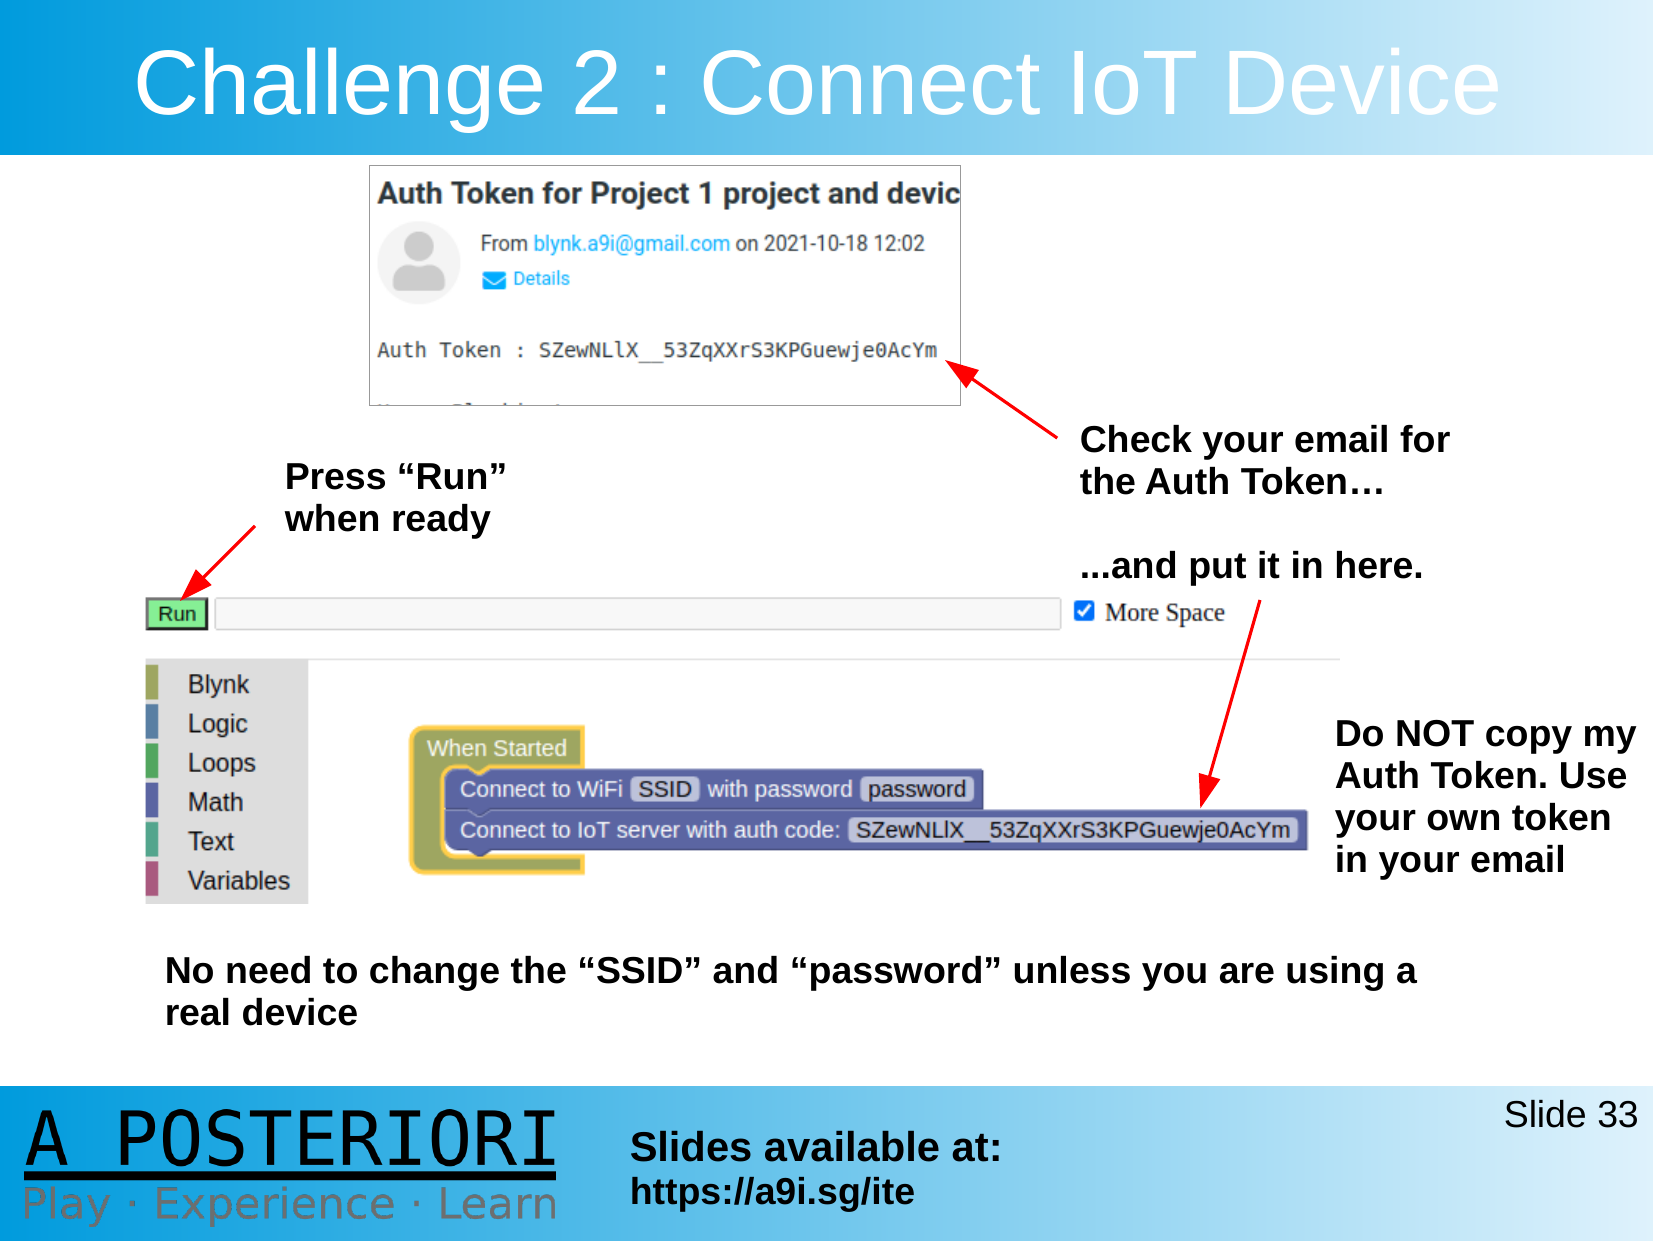

# Challenge 2 : Connect IoT Device
Check your email for the Auth Token…
...and put it in here.
Press “Run”
when ready
Do NOT copy my Auth Token. Use your own token in your email
No need to change the “SSID” and “password” unless you are using a real device